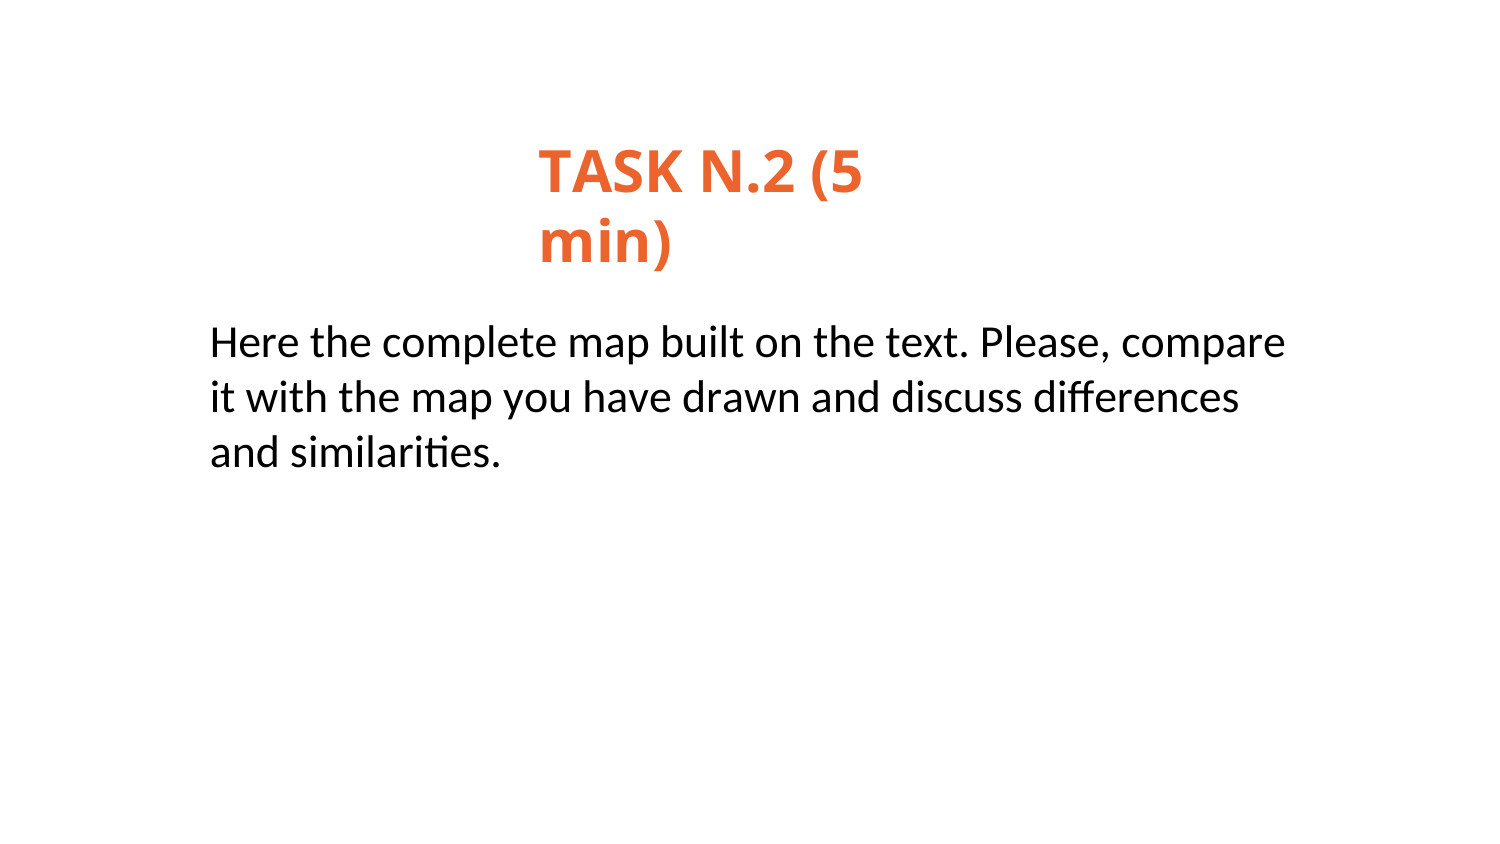

TASK N.2 (5 min)
Here the complete map built on the text. Please, compare it with the map you have drawn and discuss differences and similarities.